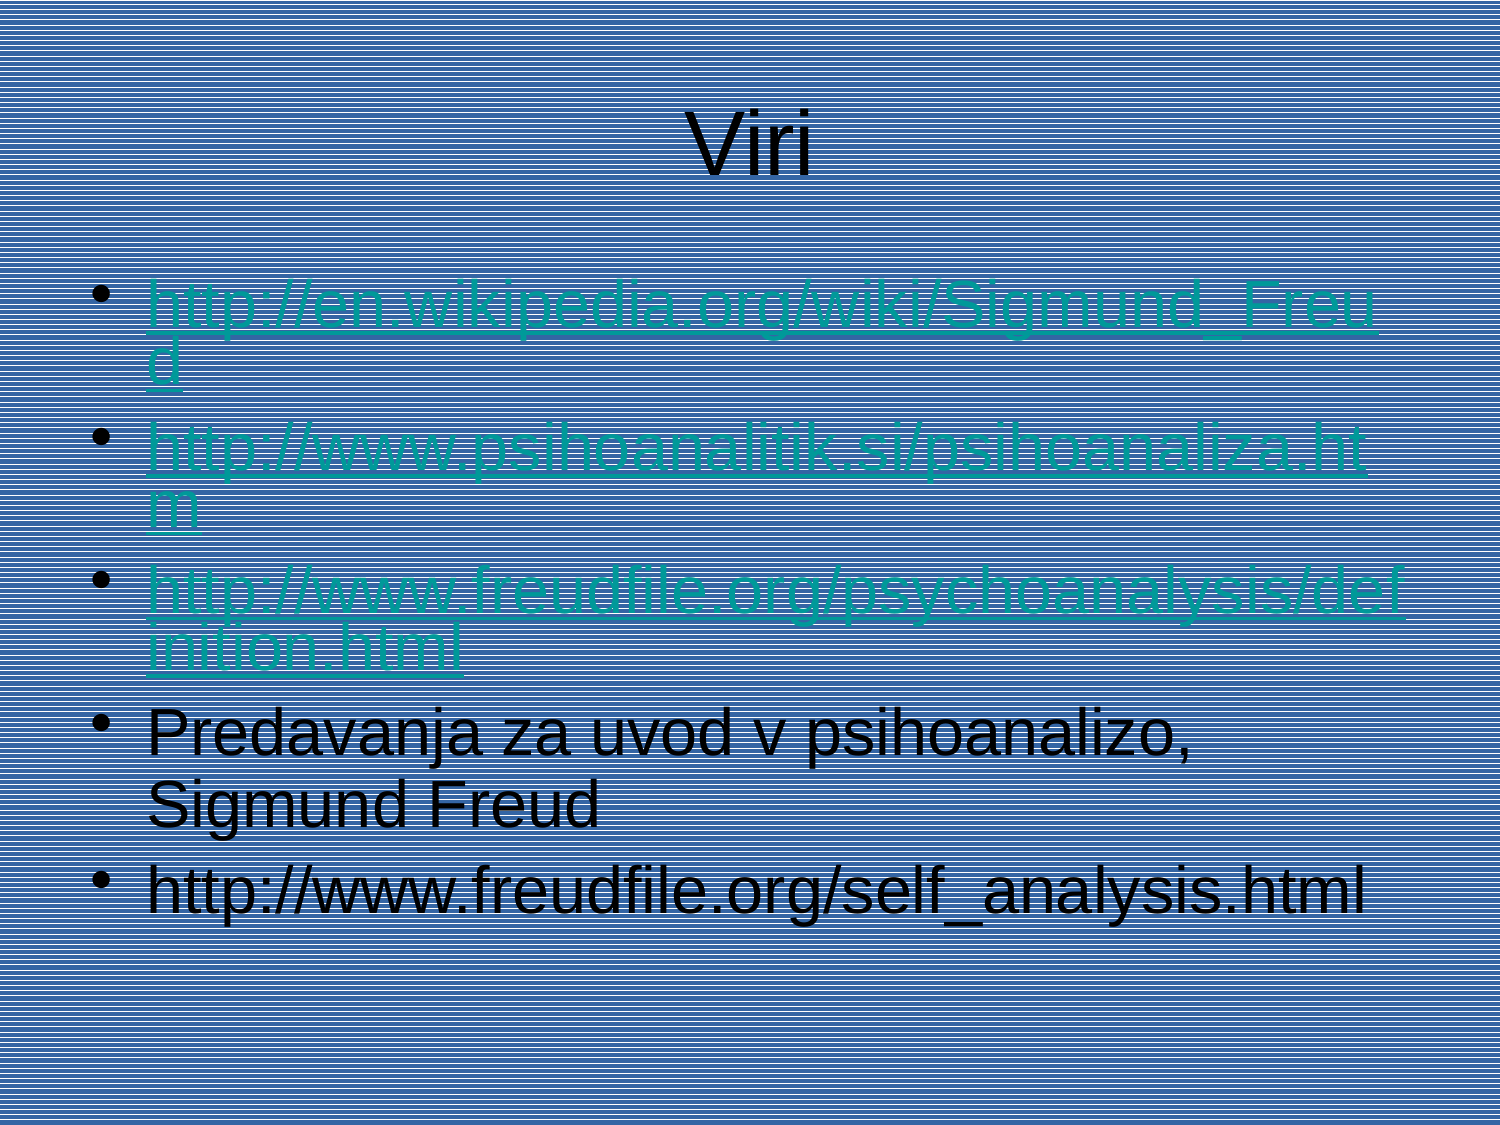

# Viri
http://en.wikipedia.org/wiki/Sigmund_Freud
http://www.psihoanalitik.si/psihoanaliza.htm
http://www.freudfile.org/psychoanalysis/definition.html
Predavanja za uvod v psihoanalizo, Sigmund Freud
http://www.freudfile.org/self_analysis.html